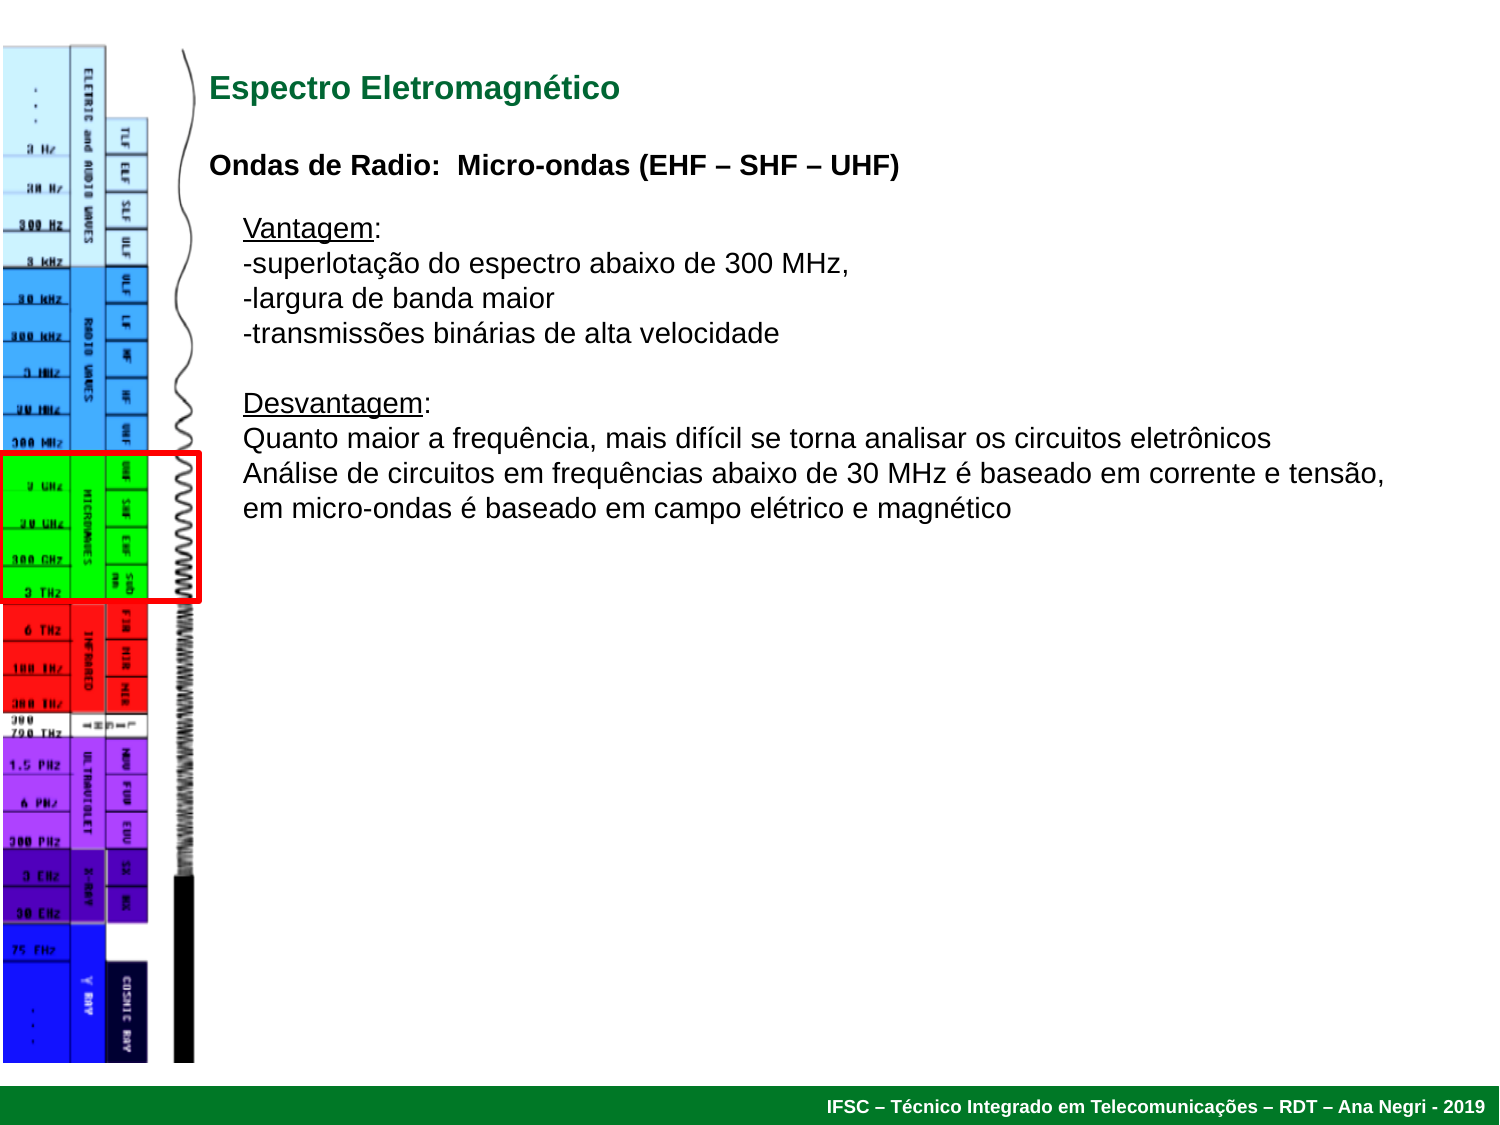

Espectro Eletromagnético
Ondas de Radio: Micro-ondas (EHF – SHF – UHF)
Vantagem:
-superlotação do espectro abaixo de 300 MHz,
-largura de banda maior
-transmissões binárias de alta velocidade
Desvantagem:
Quanto maior a frequência, mais difícil se torna analisar os circuitos eletrônicos
Análise de circuitos em frequências abaixo de 30 MHz é baseado em corrente e tensão,
em micro-ondas é baseado em campo elétrico e magnético
ção
IFSC – Técnico Integrado em Telecomunicações – RDT – Ana Negri - 2019